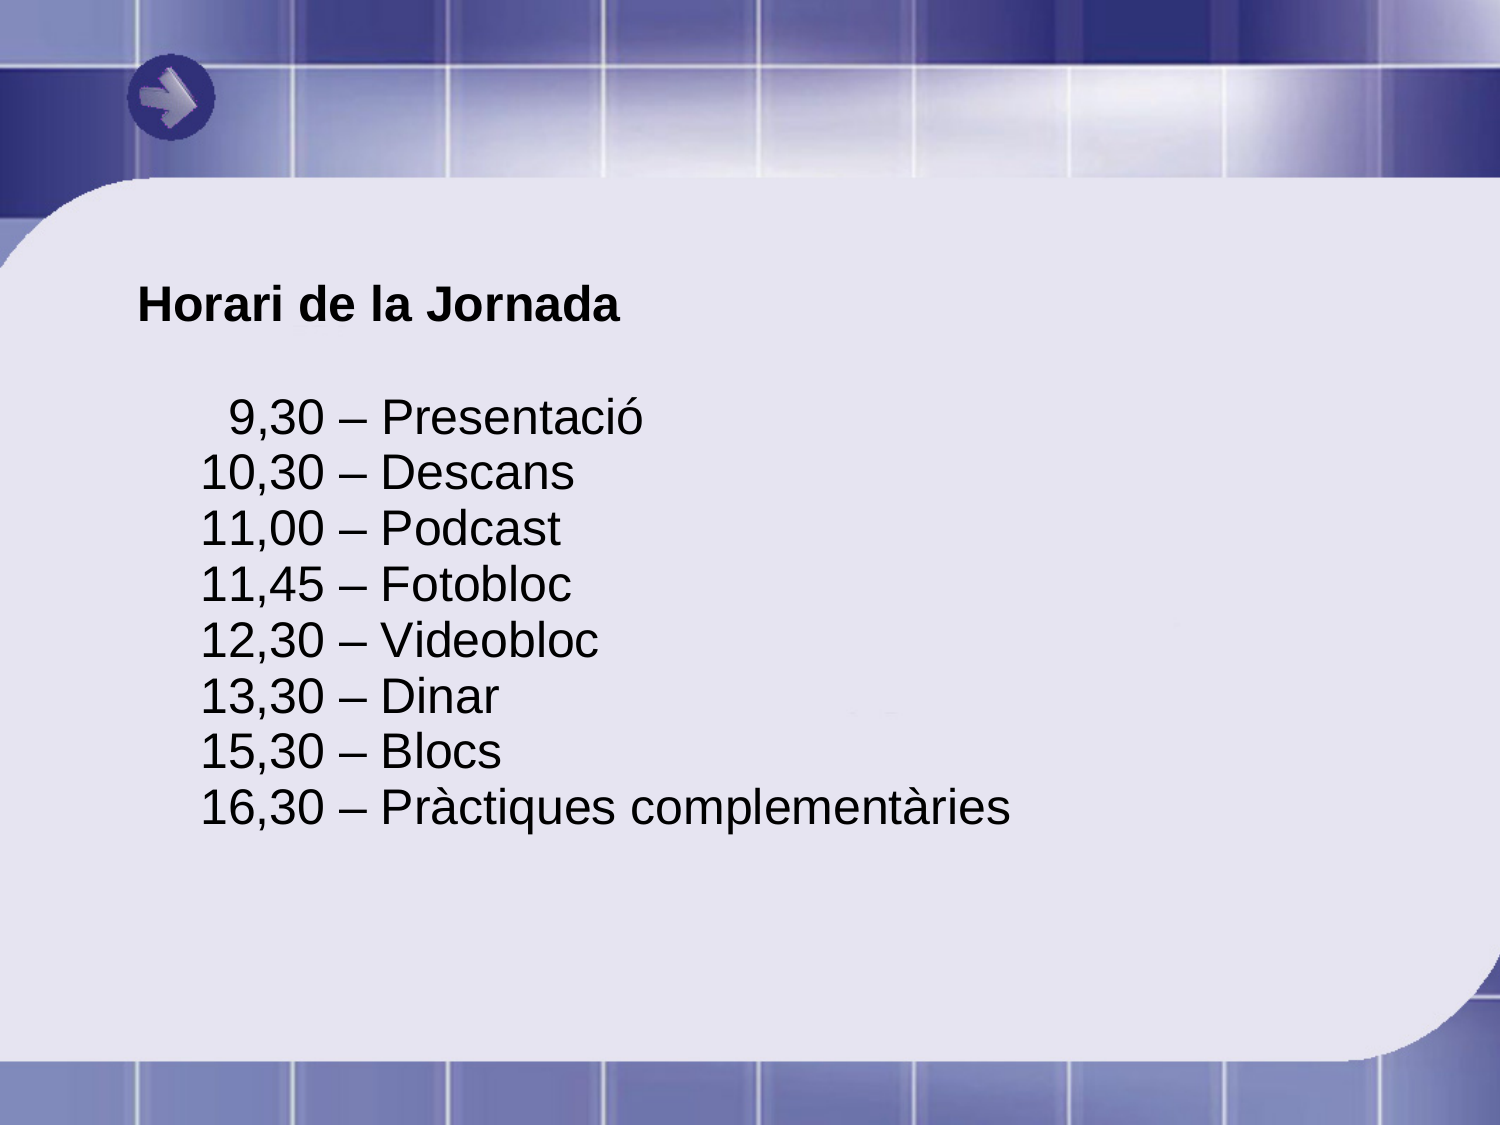

Horari de la Jornada
 9,30 – Presentació
10,30 – Descans
11,00 – Podcast
11,45 – Fotobloc
12,30 – Videobloc
13,30 – Dinar
15,30 – Blocs
16,30 – Pràctiques complementàries